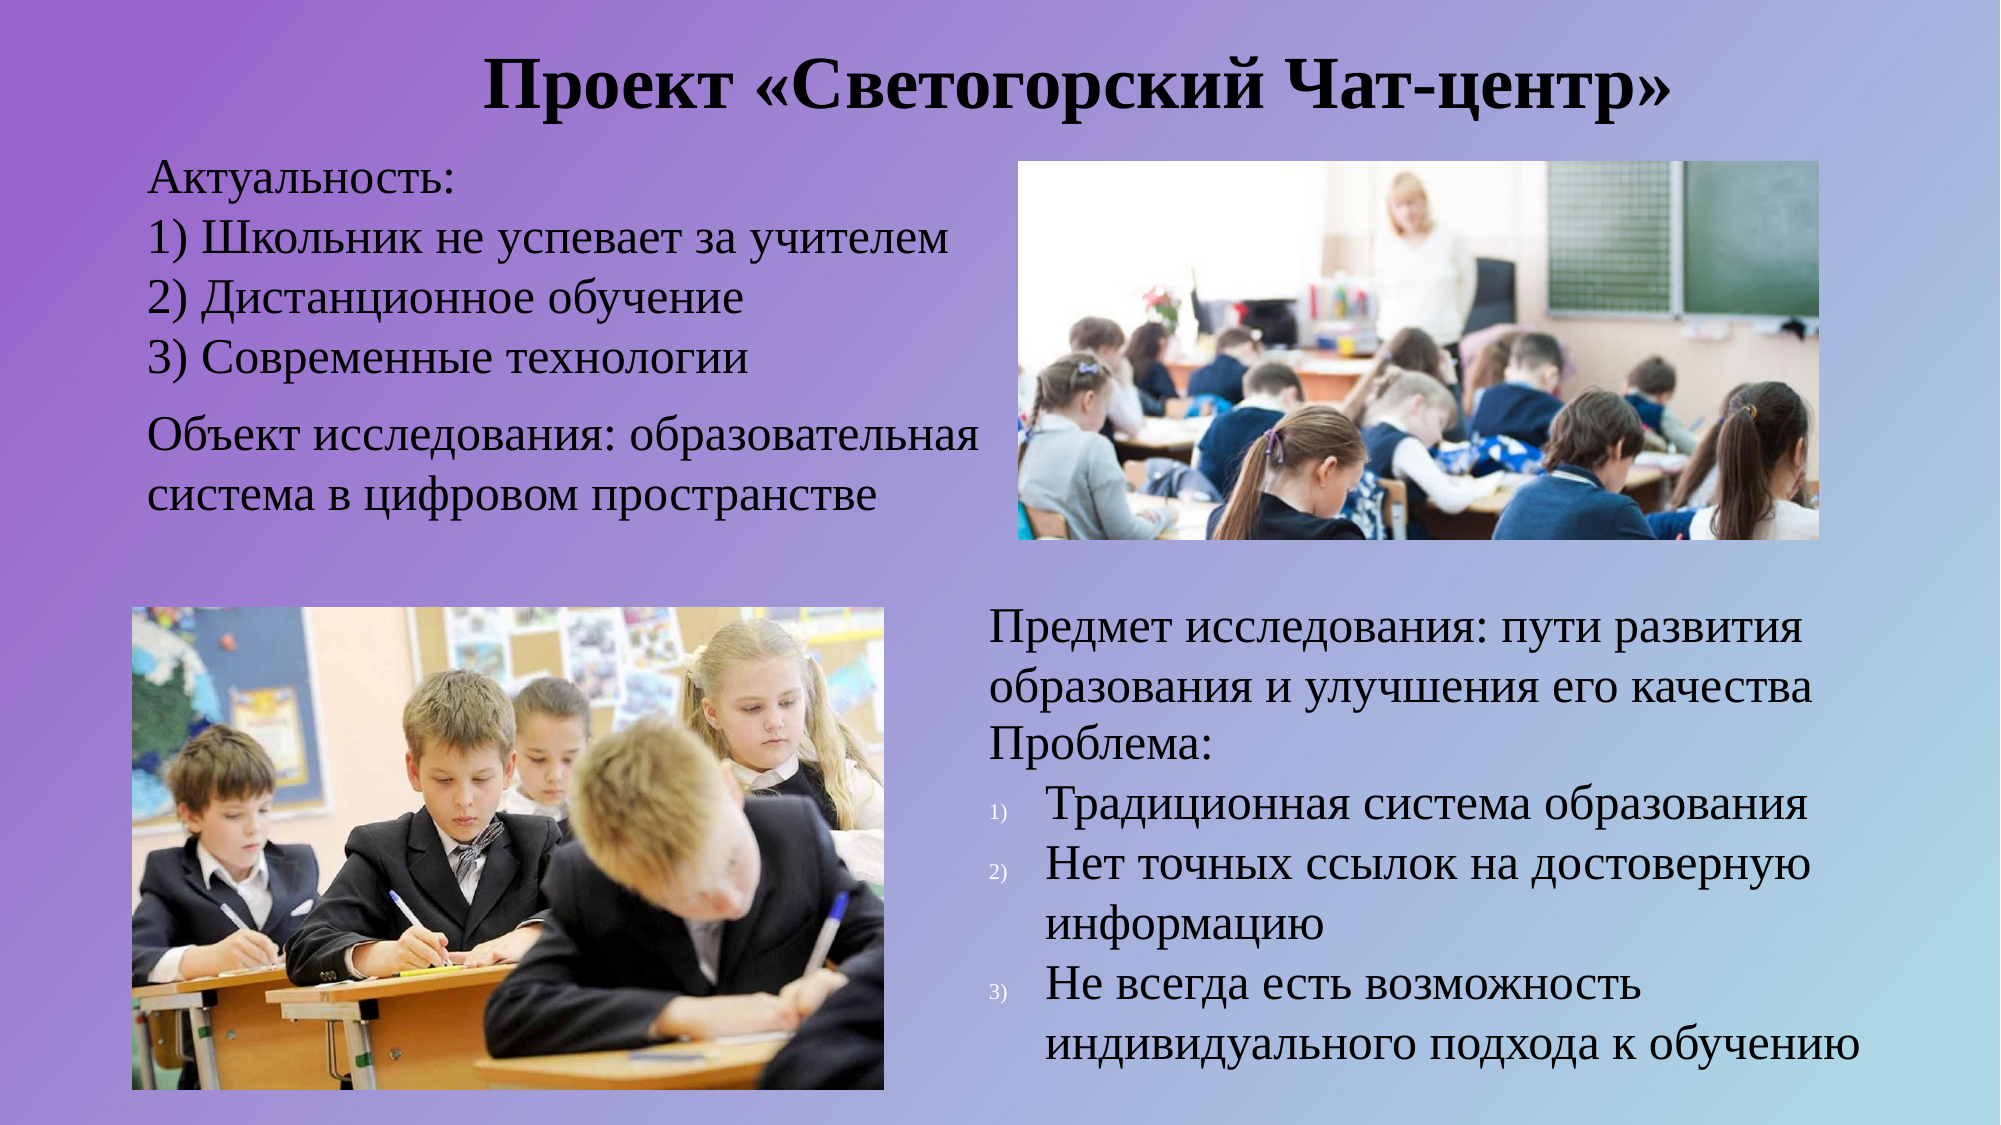

Проект «Светогорский Чат-центр»
#
Актуальность:
1) Школьник не успевает за учителем
2) Дистанционное обучение
3) Современные технологии
Объект исследования: образовательная система в цифровом пространстве
Предмет исследования: пути развития образования и улучшения его качества
Проблема:
Традиционная система образования
Нет точных ссылок на достоверную информацию
Не всегда есть возможность индивидуального подхода к обучению